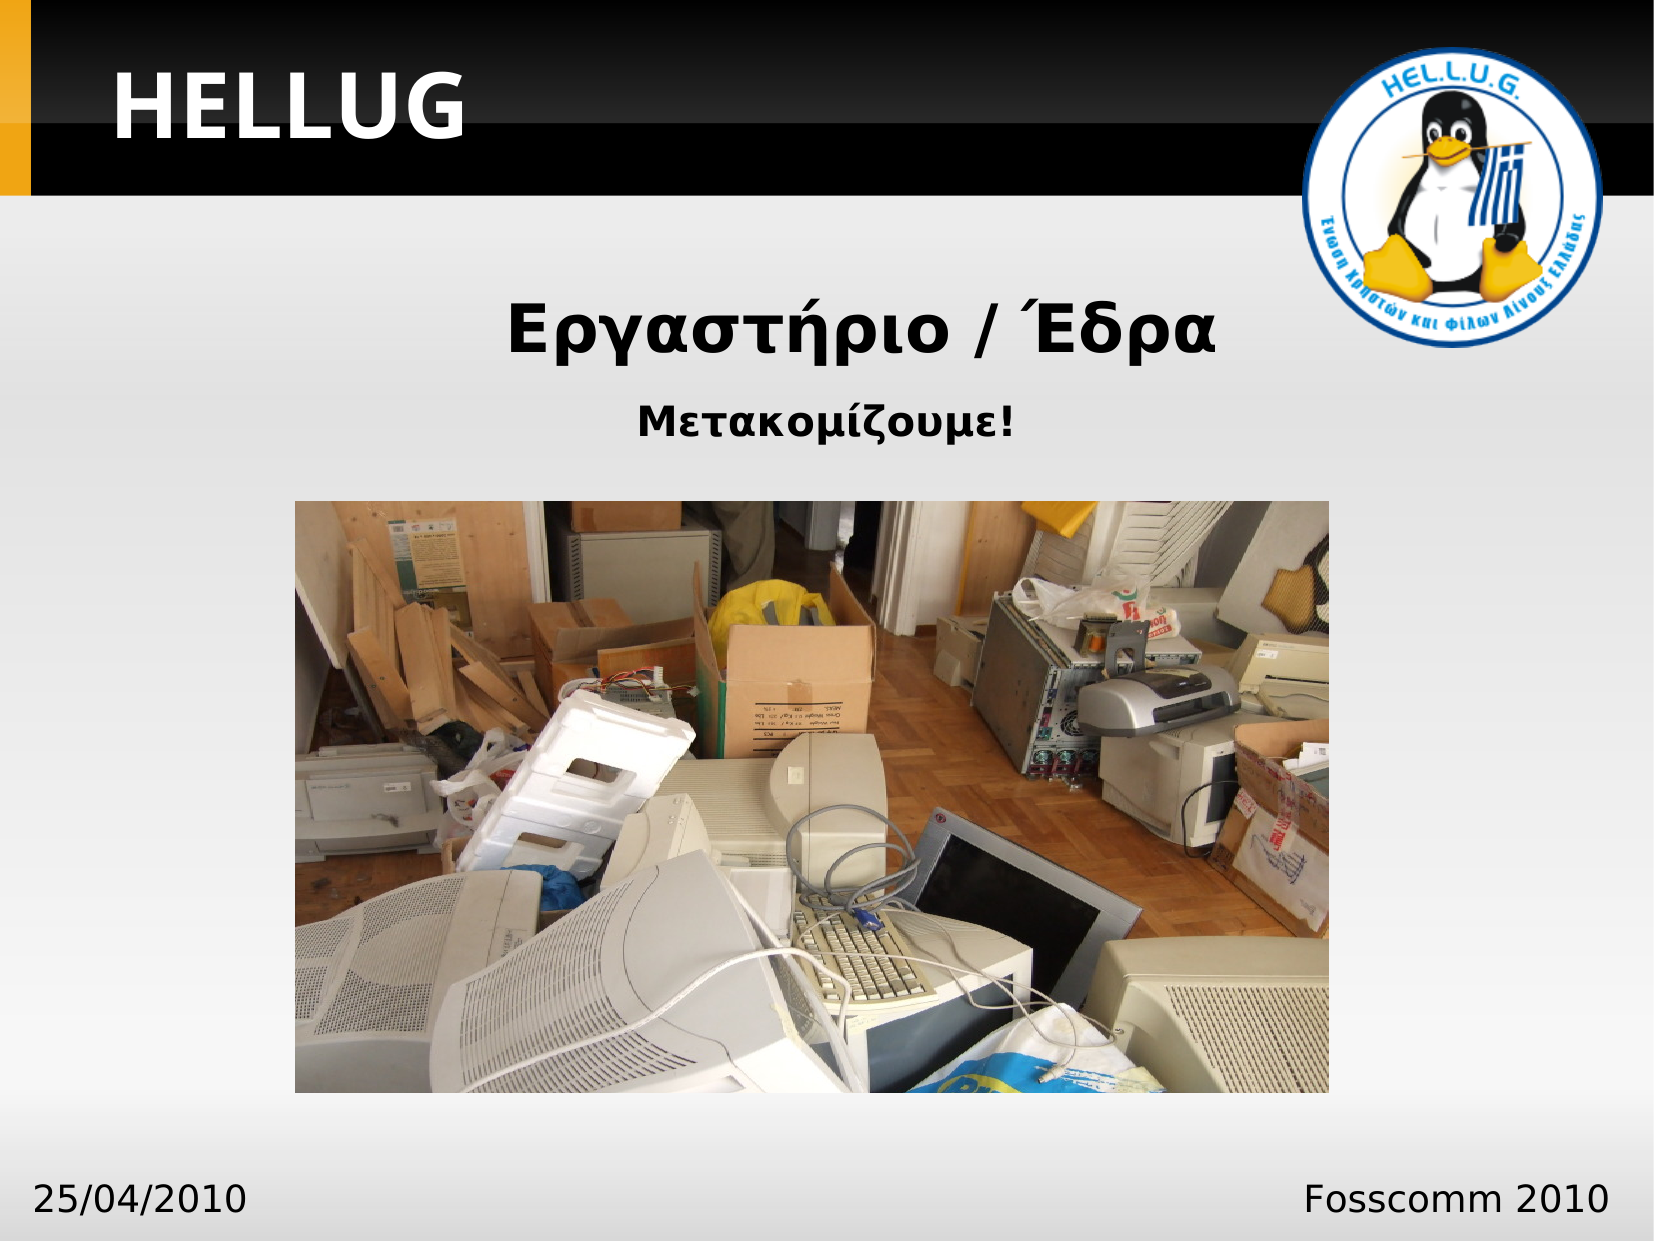

# HELLUG
Εργαστήριο / Έδρα
Μετακομίζουμε!
| Fosscomm 2010 |
| --- |
| 25/04/2010 |
| --- |